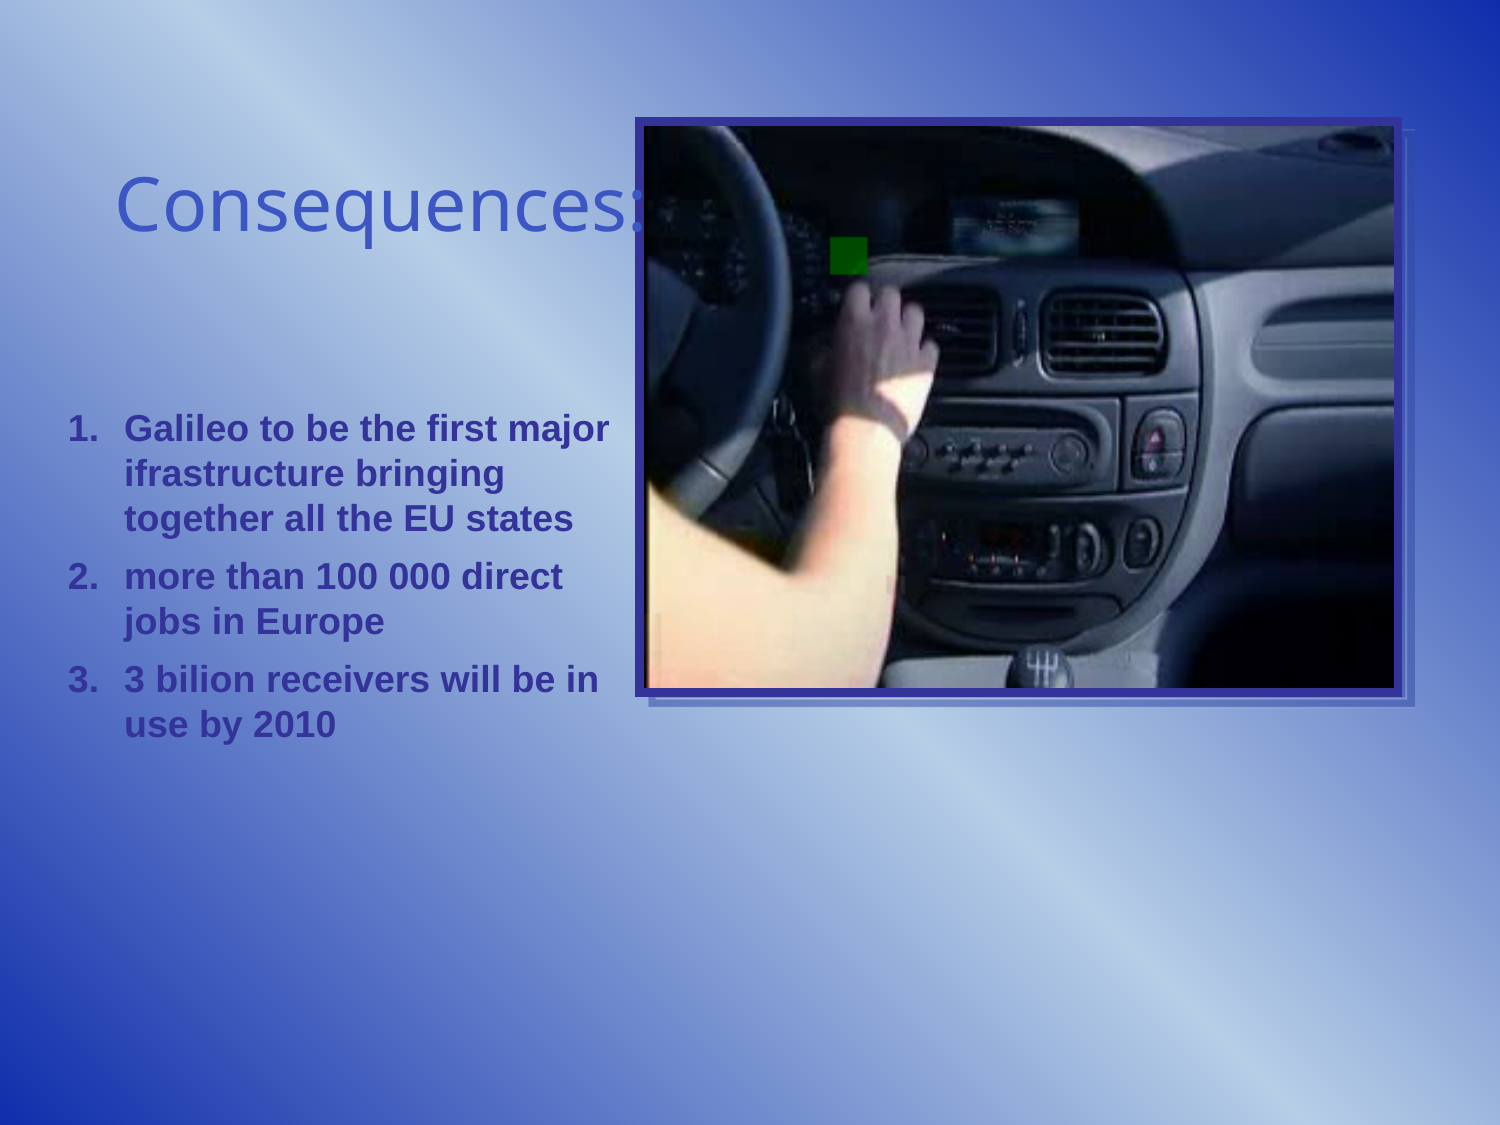

Consequences:
Galileo to be the first major ifrastructure bringing together all the EU states
more than 100 000 direct jobs in Europe
3 bilion receivers will be in use by 2010